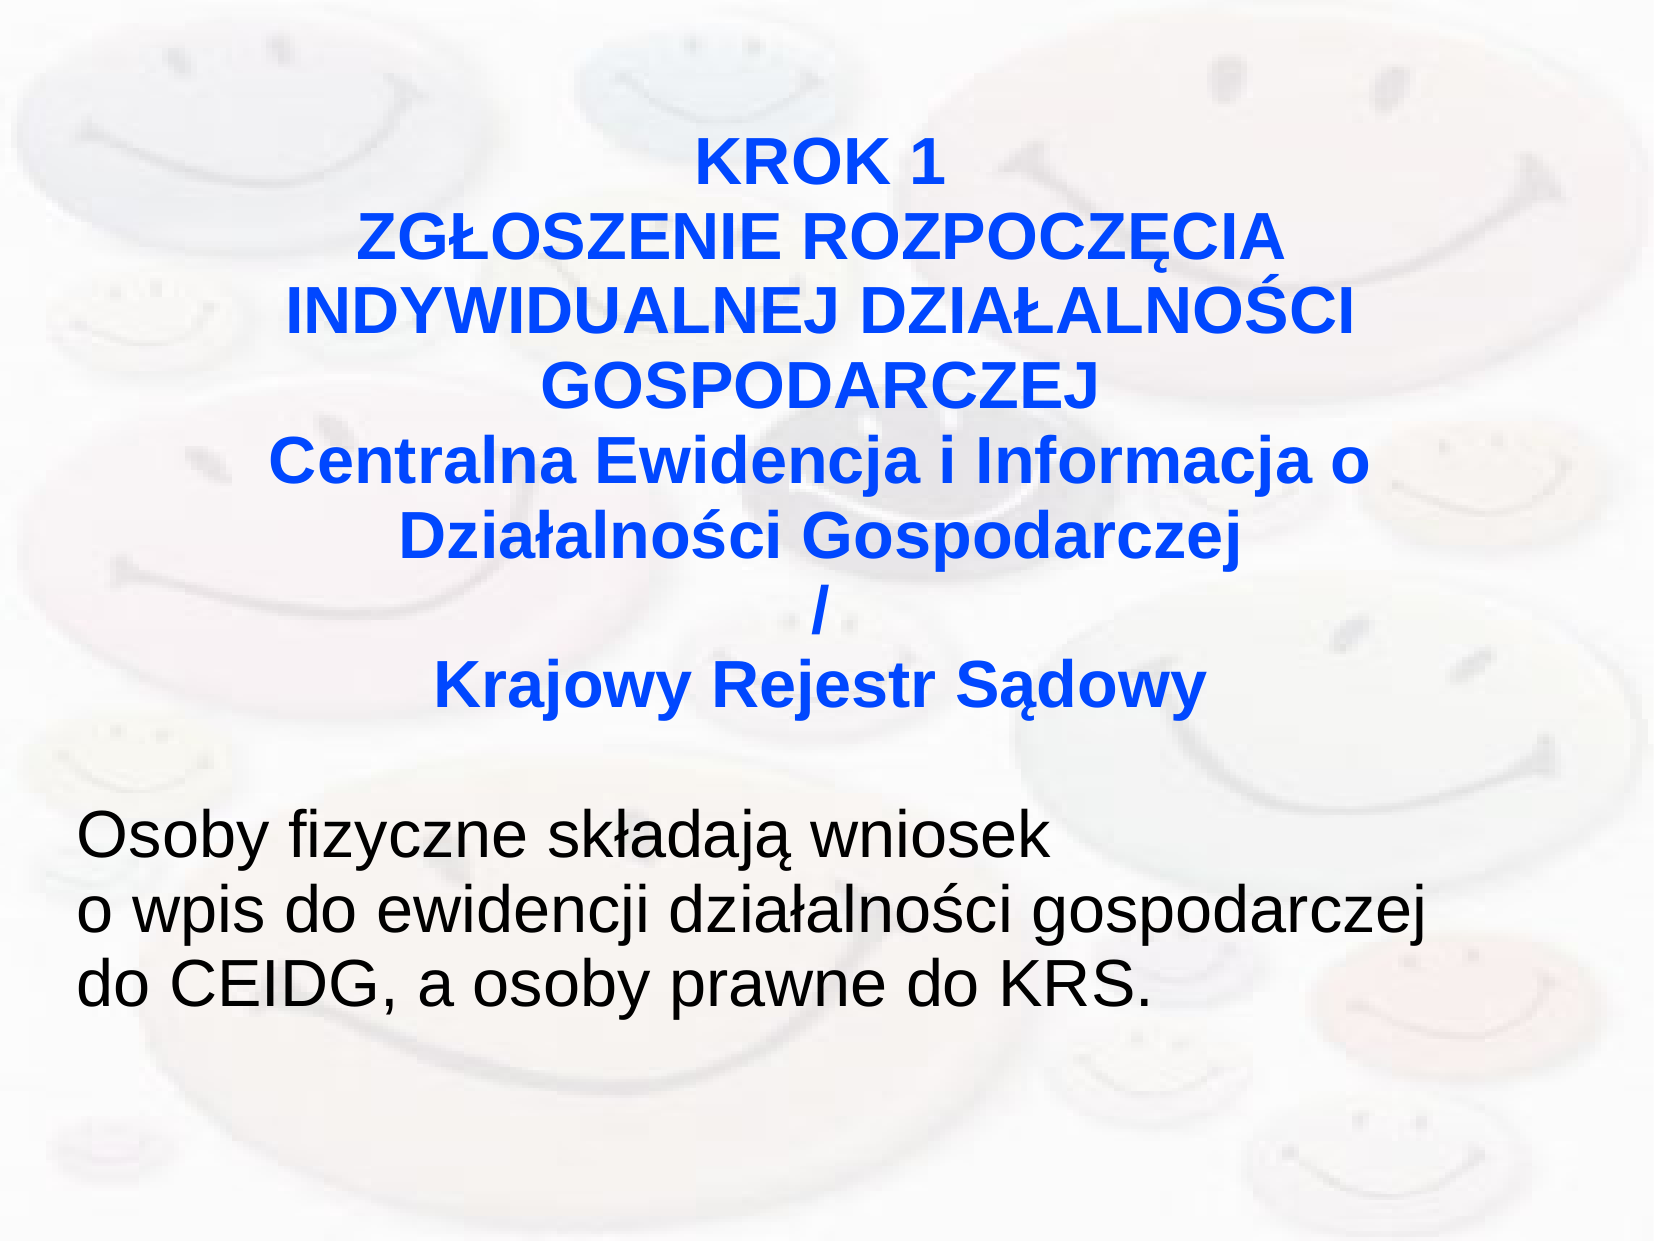

# KROK 1
ZGŁOSZENIE ROZPOCZĘCIA INDYWIDUALNEJ DZIAŁALNOŚCI GOSPODARCZEJ
Centralna Ewidencja i Informacja o Działalności Gospodarczej
/
Krajowy Rejestr Sądowy
Osoby fizyczne składają wniosek
o wpis do ewidencji działalności gospodarczej
do CEIDG, a osoby prawne do KRS.